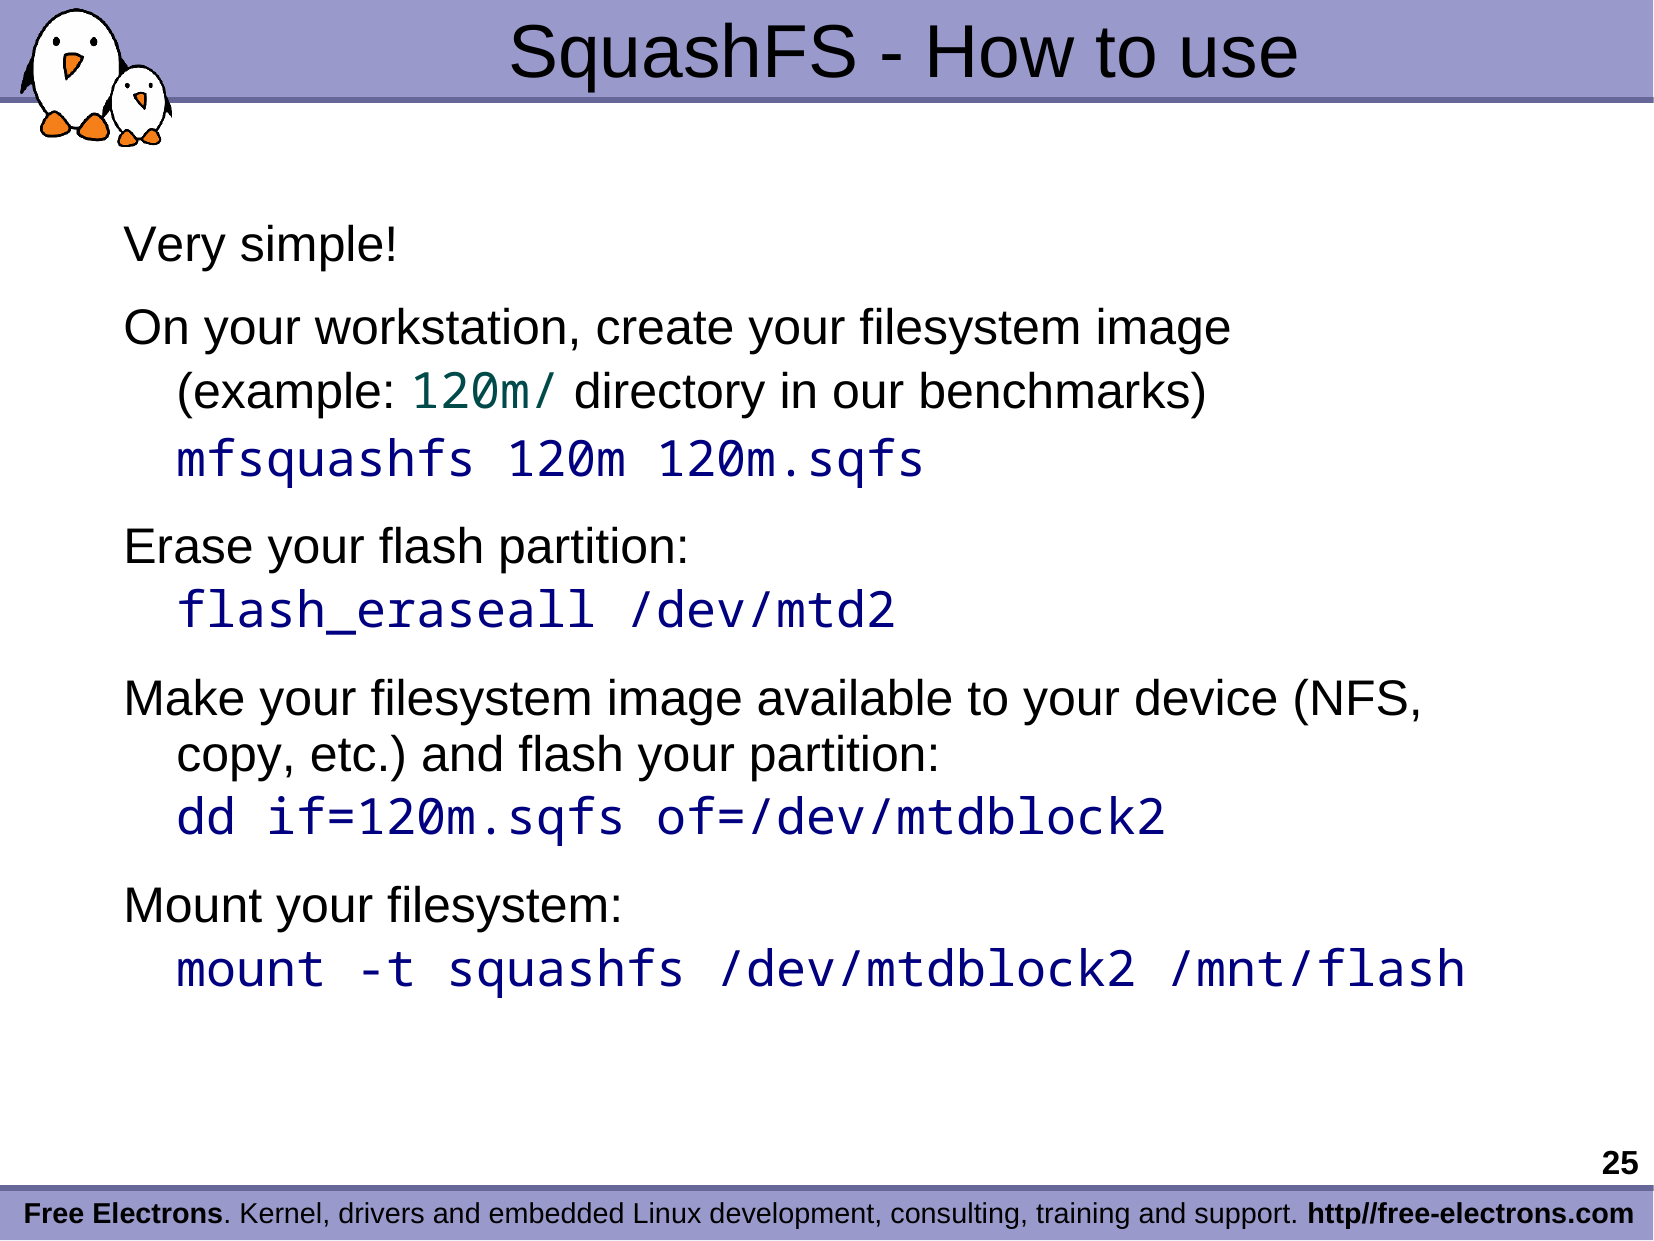

# SquashFS - How to use
Very simple!
On your workstation, create your filesystem image
(example: 120m/ directory in our benchmarks)
mfsquashfs 120m 120m.sqfs
Erase your flash partition:
flash_eraseall /dev/mtd2
Make your filesystem image available to your device (NFS, copy, etc.) and flash your partition:
dd if=120m.sqfs of=/dev/mtdblock2
Mount your filesystem:
mount -t squashfs /dev/mtdblock2 /mnt/flash